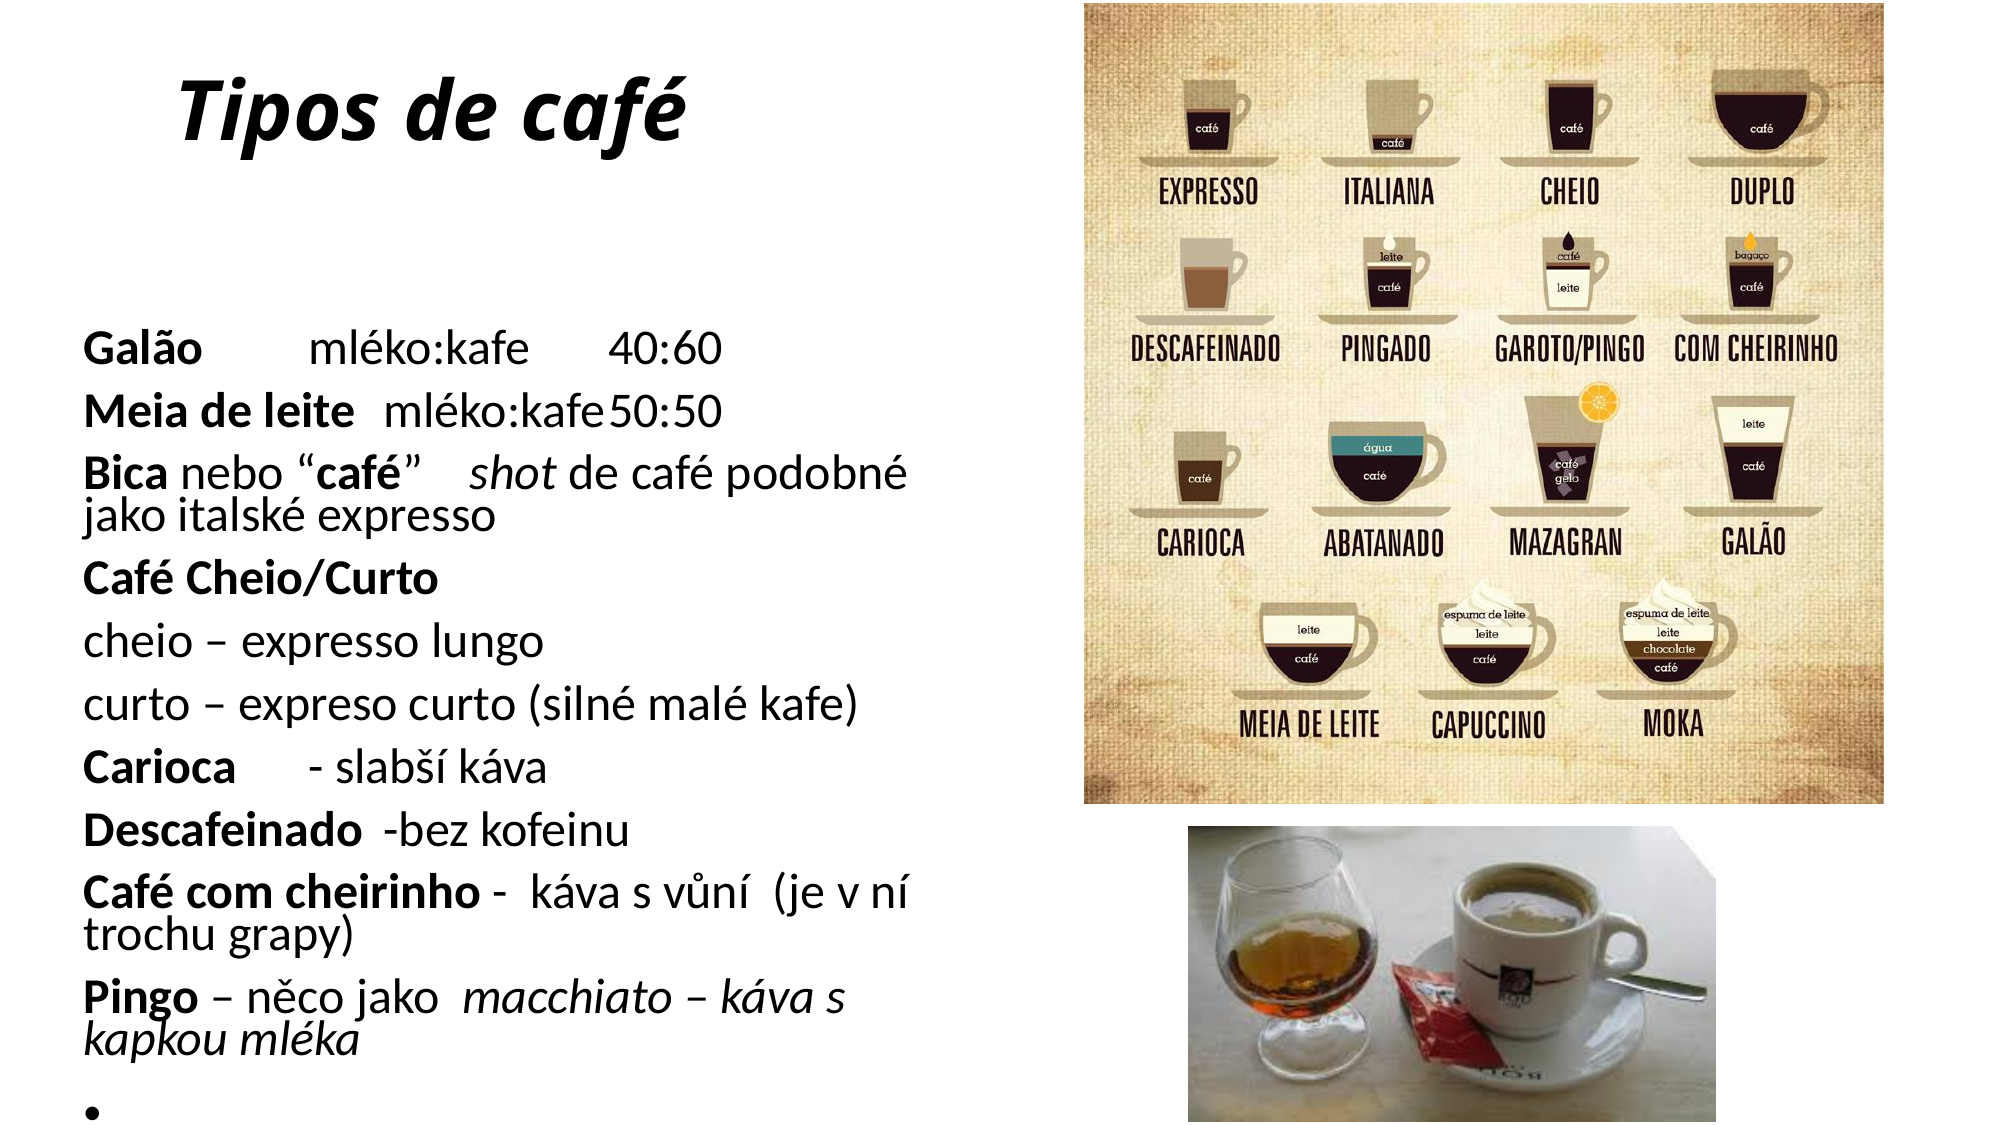

# Tipos de café
Galão 		mléko:kafe 	40:60
Meia de leite	mléko:kafe	50:50
Bica nebo “café”	 shot de café podobné jako italské expresso
Café Cheio/Curto
cheio – expresso lungo
curto – expreso curto (silné malé kafe)
Carioca	- slabší káva
Descafeinado	-bez kofeinu
Café com cheirinho - káva s vůní (je v ní trochu grapy)
Pingo – něco jako macchiato – káva s kapkou mléka